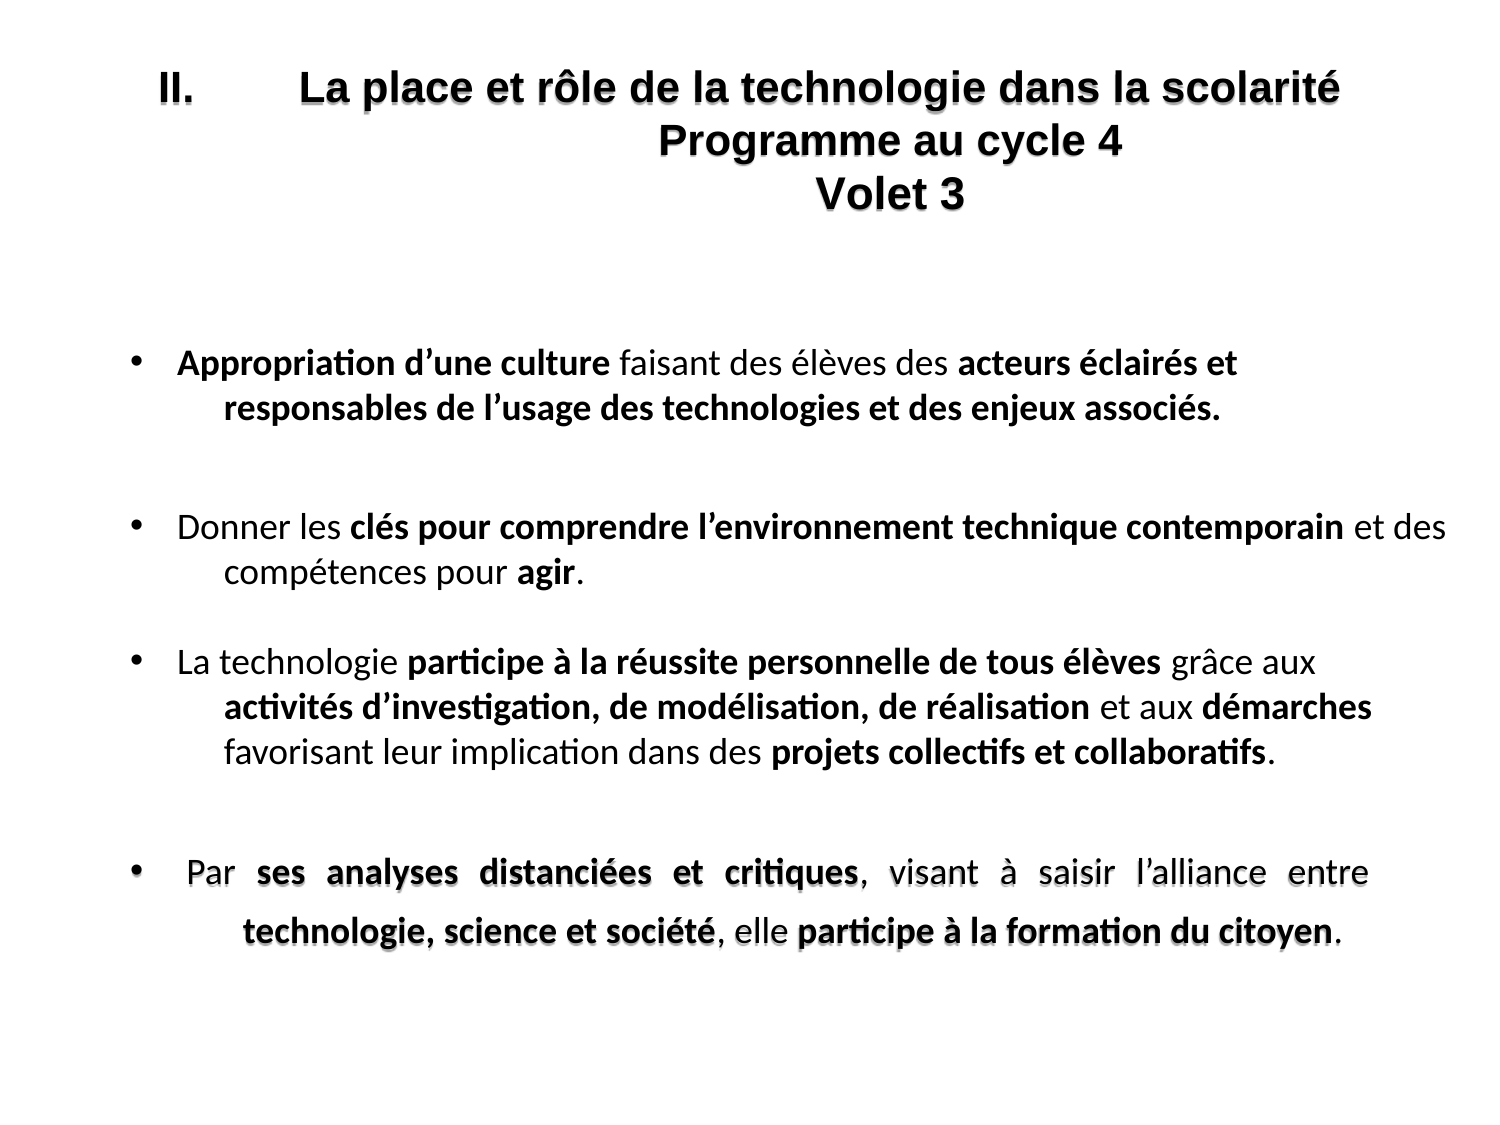

# La place et rôle de la technologie dans la scolarité Programme au cycle 4 Volet 3
Appropriation d’une culture faisant des élèves des acteurs éclairés et responsables de l’usage des technologies et des enjeux associés.
Donner les clés pour comprendre l’environnement technique contemporain et des compétences pour agir.
La technologie participe à la réussite personnelle de tous élèves grâce aux activités d’investigation, de modélisation, de réalisation et aux démarches favorisant leur implication dans des projets collectifs et collaboratifs.
Par ses analyses distanciées et critiques, visant à saisir l’alliance entre technologie, science et société, elle participe à la formation du citoyen.